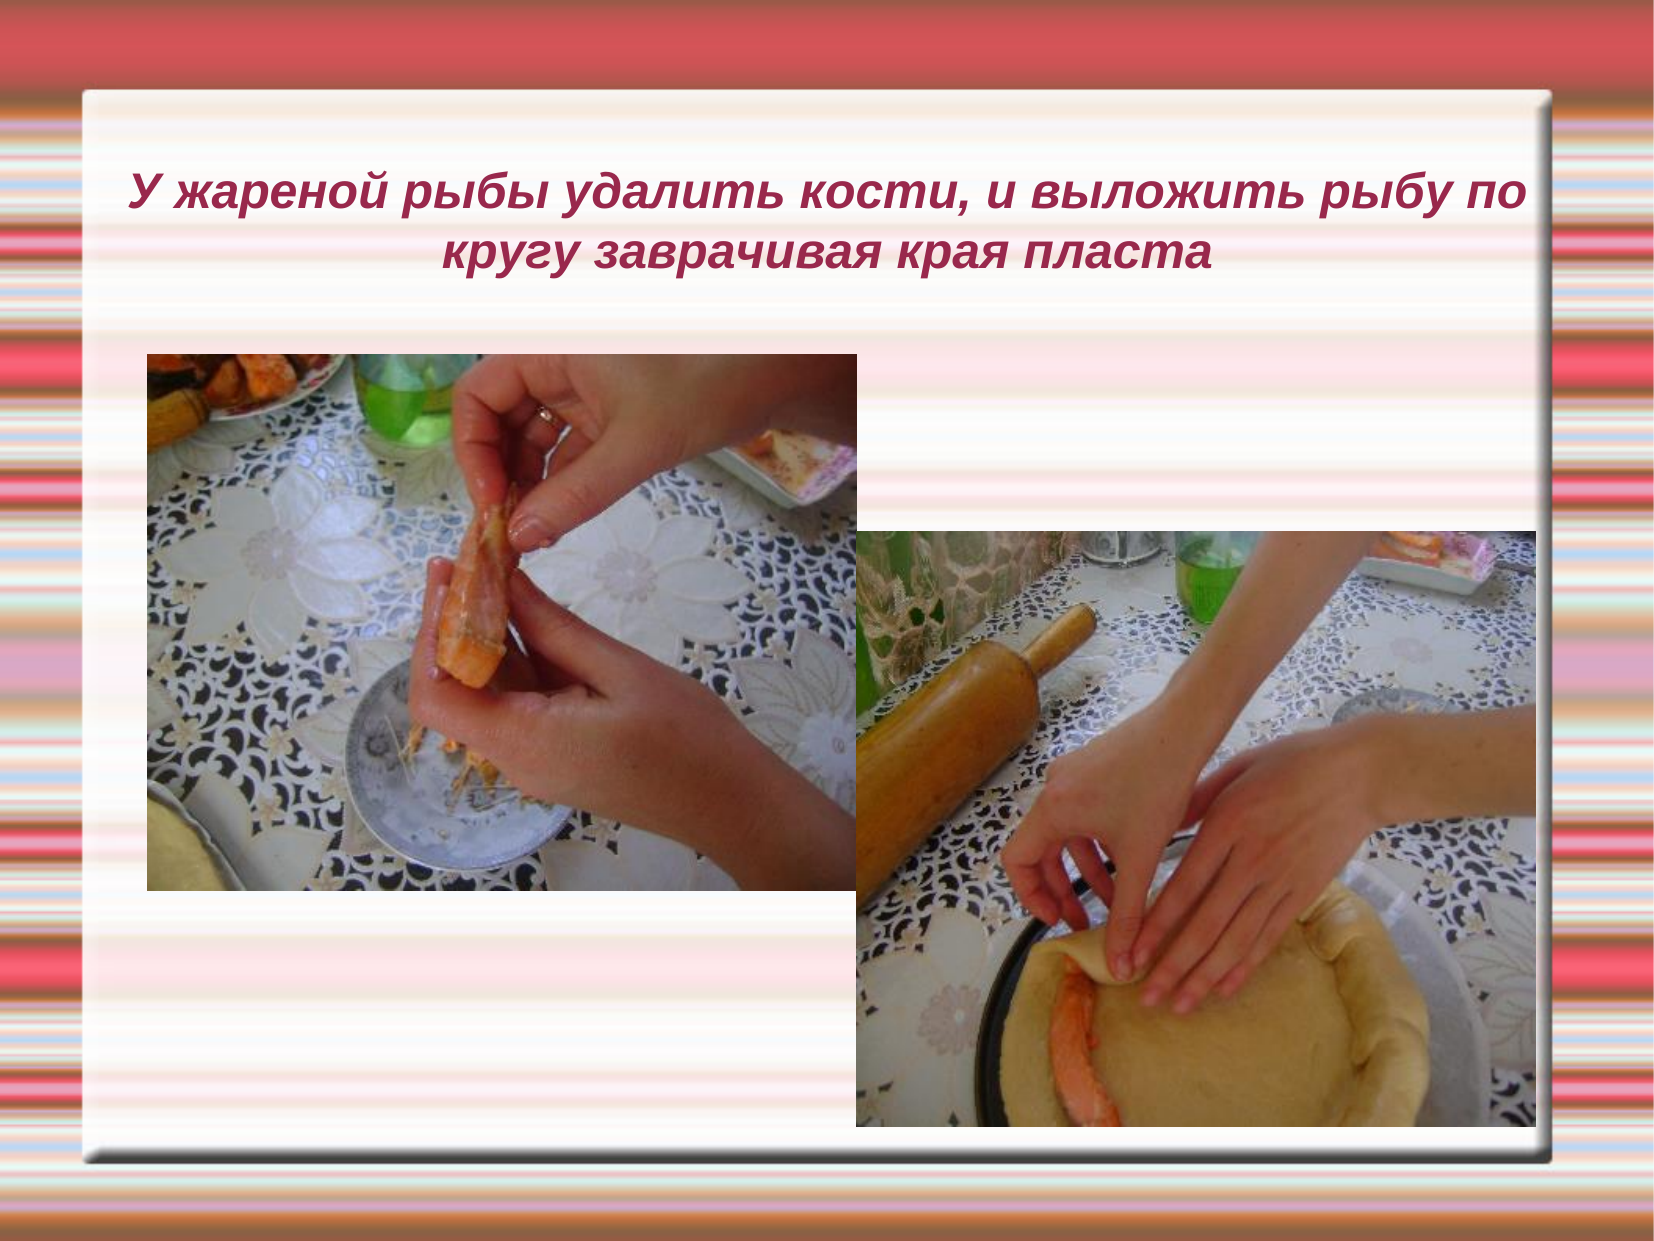

# У жареной рыбы удалить кости, и выложить рыбу по кругу заврачивая края пласта